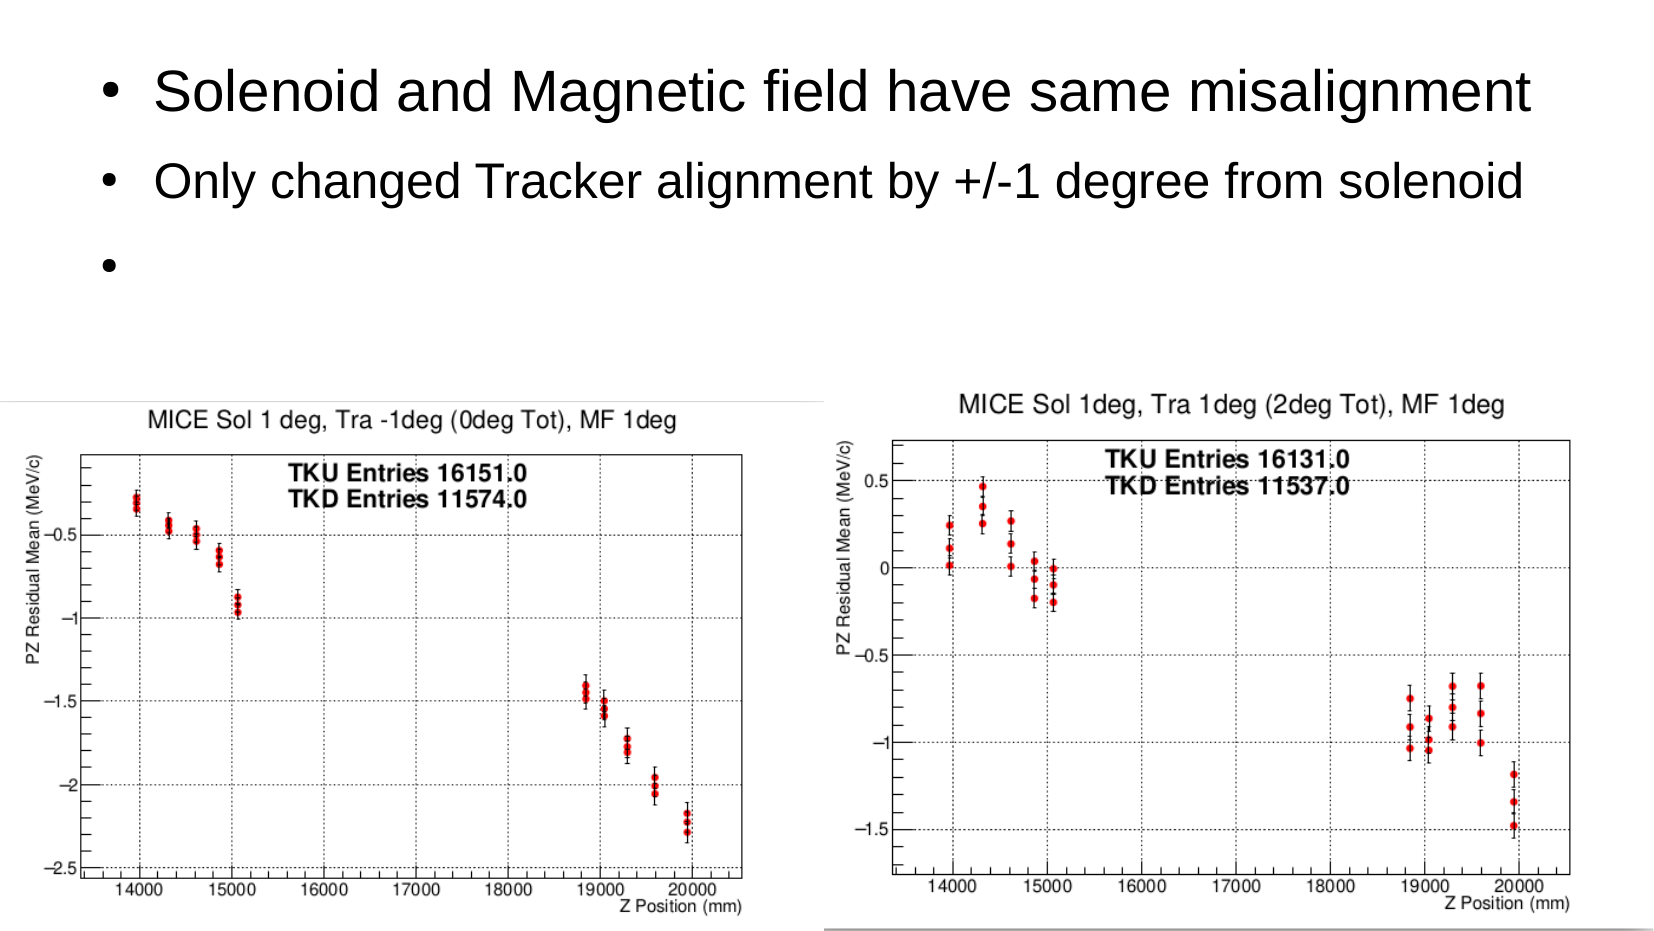

# Solenoid and Magnetic field have same misalignment
Only changed Tracker alignment by +/-1 degree from solenoid